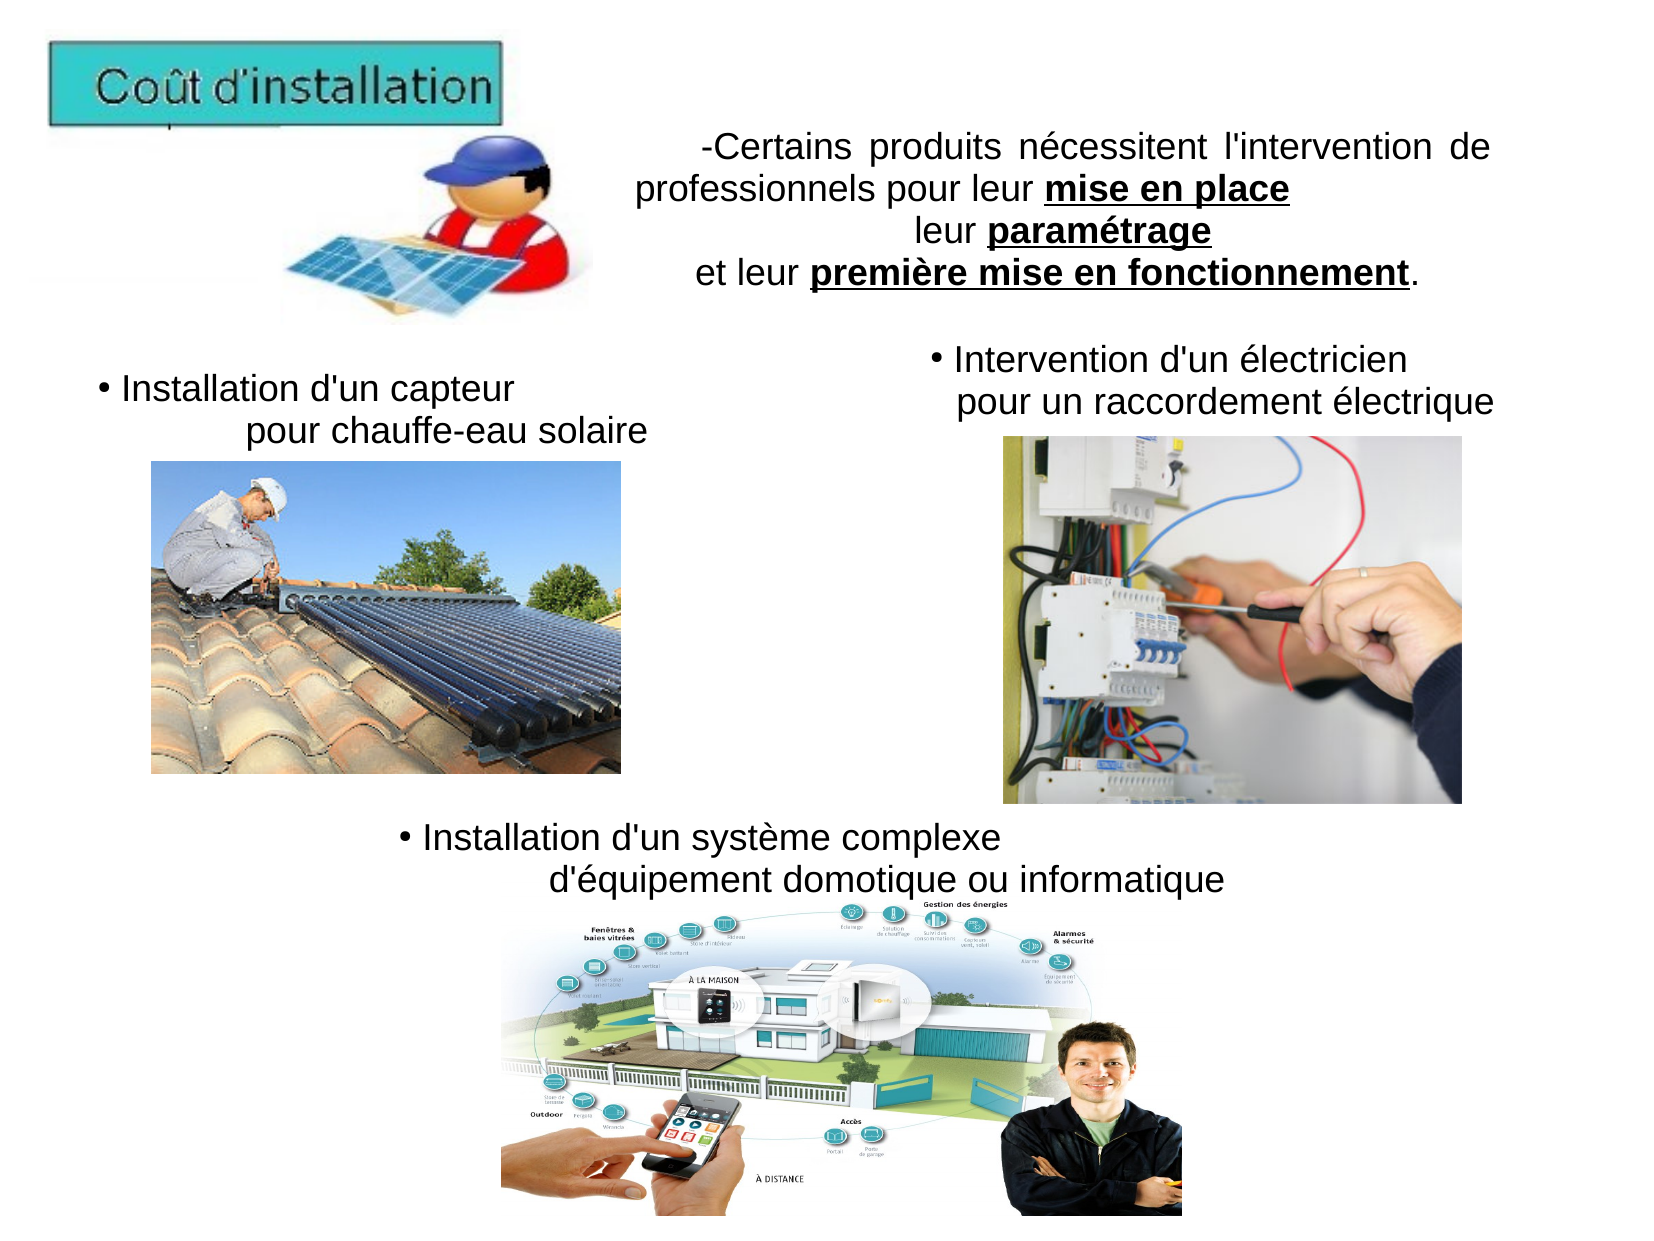

-Certains produits nécessitent l'intervention de professionnels pour leur mise en place
leur paramétrage
et leur première mise en fonctionnement.
 Intervention d'un électricien
pour un raccordement électrique
 Installation d'un capteur
pour chauffe-eau solaire
 Installation d'un système complexe
 d'équipement domotique ou informatique